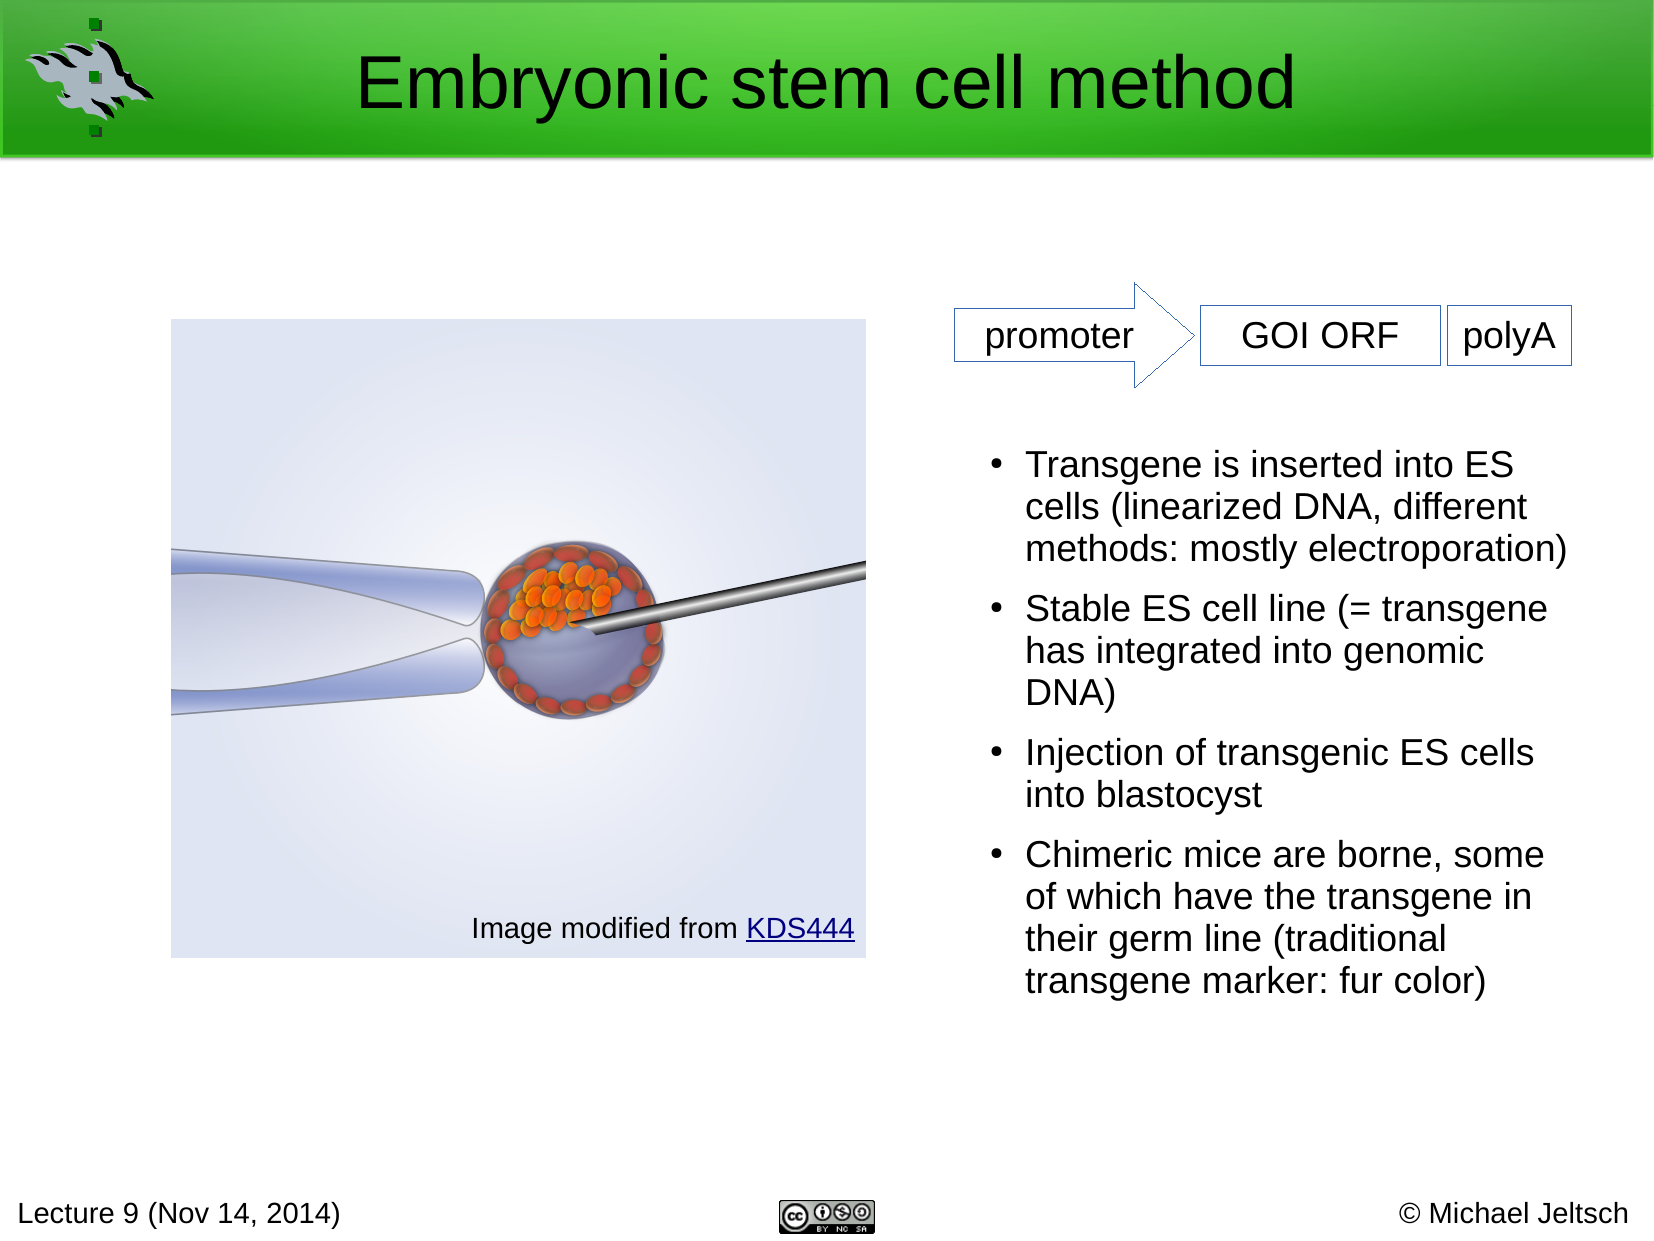

# Embryonic stem cell method
promoter
GOI ORF
polyA
Transgene is inserted into ES cells (linearized DNA, different methods: mostly electroporation)
Stable ES cell line (= transgene has integrated into genomic DNA)
Injection of transgenic ES cells into blastocyst
Chimeric mice are borne, some of which have the transgene in their germ line (traditional transgene marker: fur color)
Image modified from KDS444